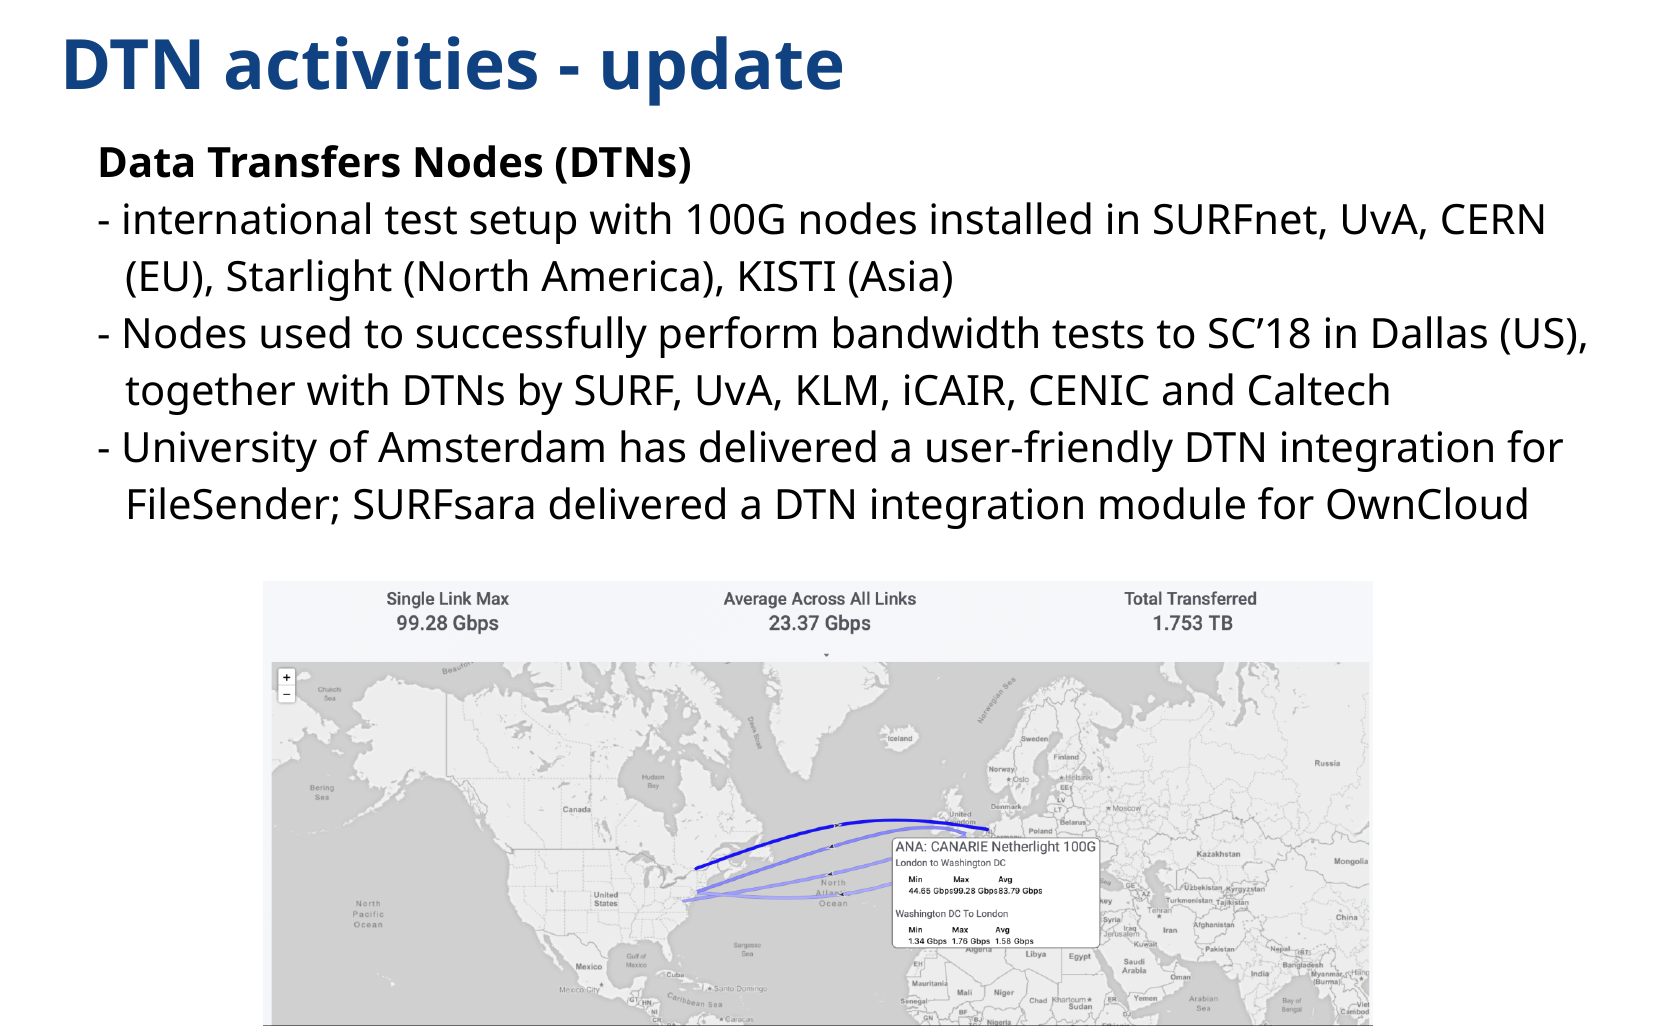

# DTN activities - update
Data Transfers Nodes (DTNs)
- international test setup with 100G nodes installed in SURFnet, UvA, CERN (EU), Starlight (North America), KISTI (Asia)
- Nodes used to successfully perform bandwidth tests to SC’18 in Dallas (US), together with DTNs by SURF, UvA, KLM, iCAIR, CENIC and Caltech
- University of Amsterdam has delivered a user-friendly DTN integration for FileSender; SURFsara delivered a DTN integration module for OwnCloud